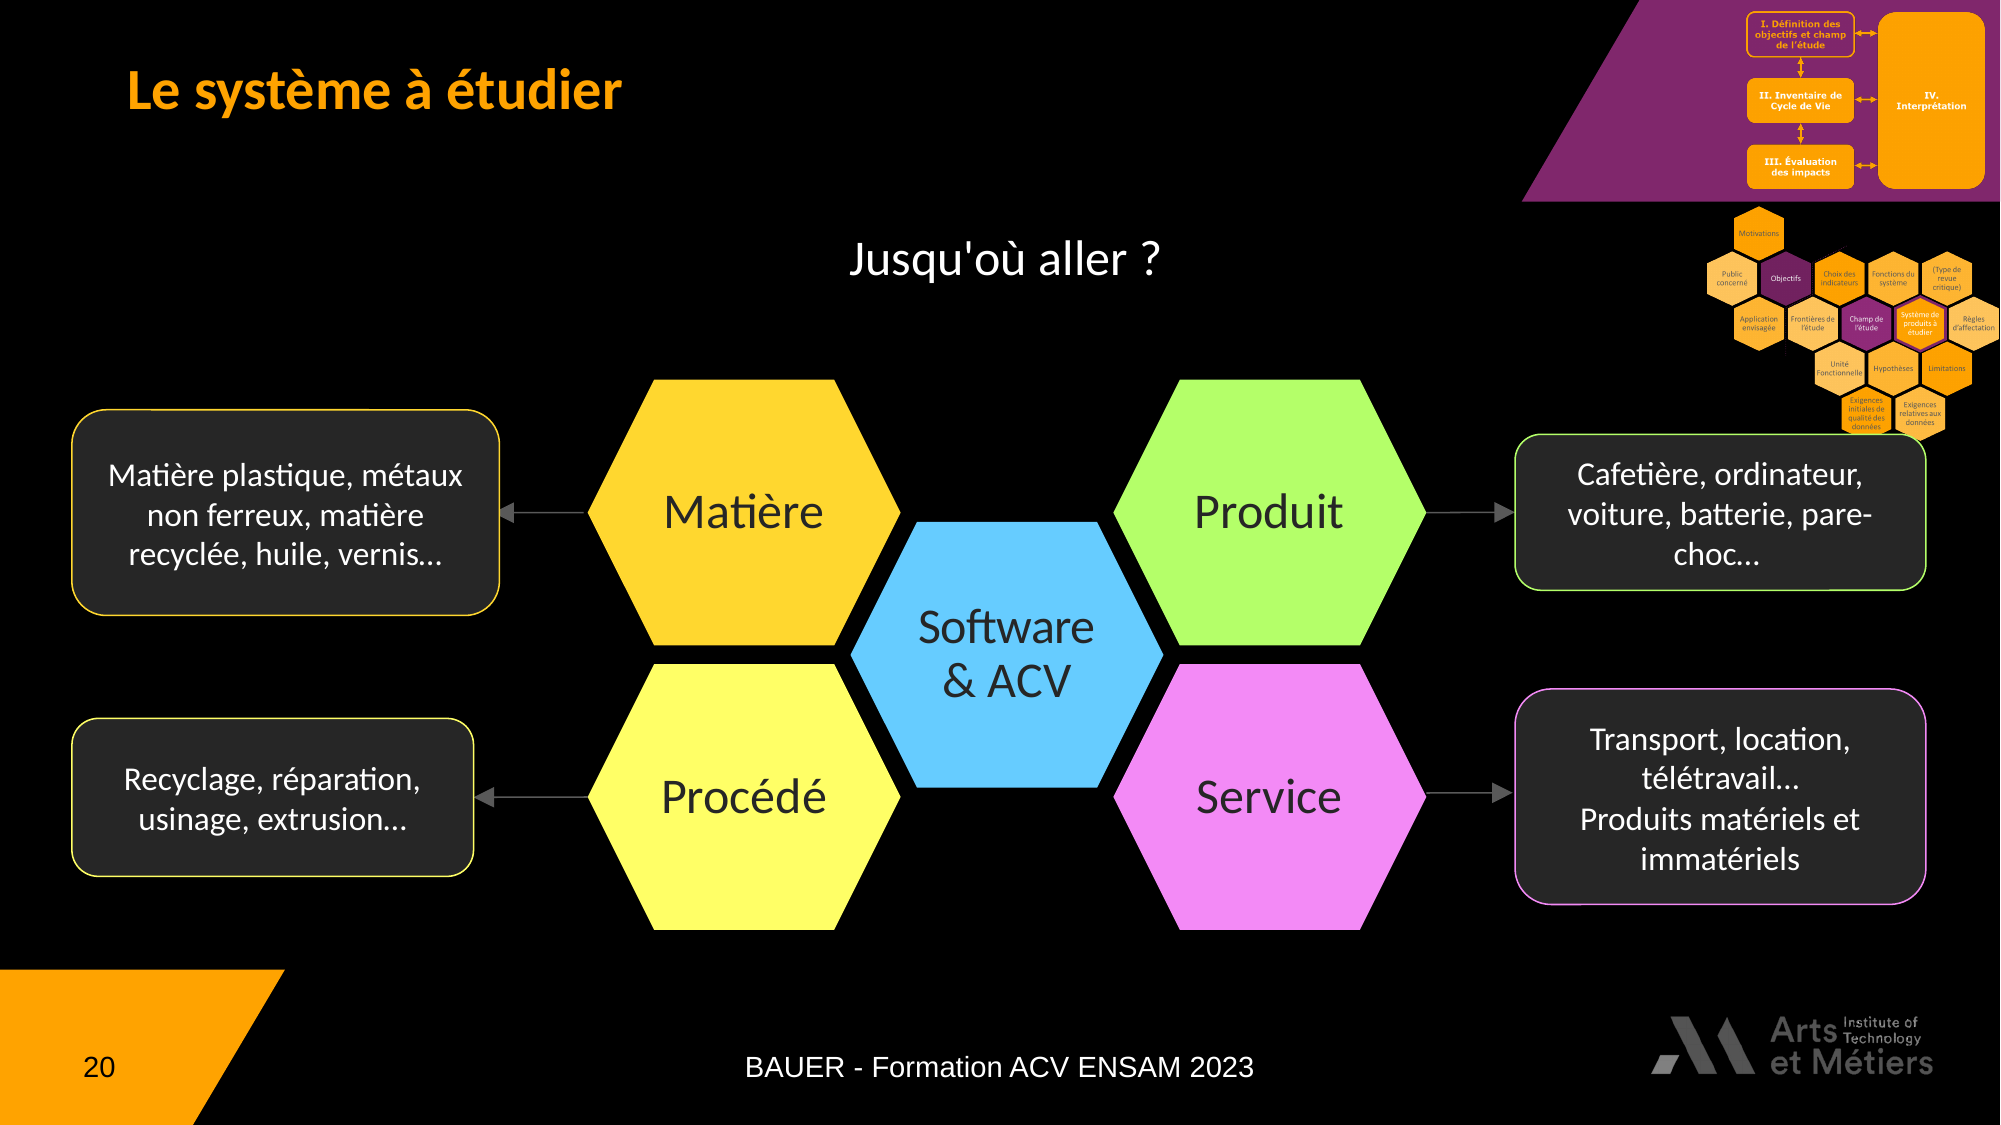

# Le système à étudier
Jusqu'où aller ?
Matière
Produit
Matière plastique, métaux non ferreux, matière recyclée, huile, vernis…
Cafetière, ordinateur, voiture, batterie, pare-choc…
Software & ACV
Procédé
Service
Transport, location, télétravail…
Produits matériels et immatériels
Recyclage, réparation, usinage, extrusion…